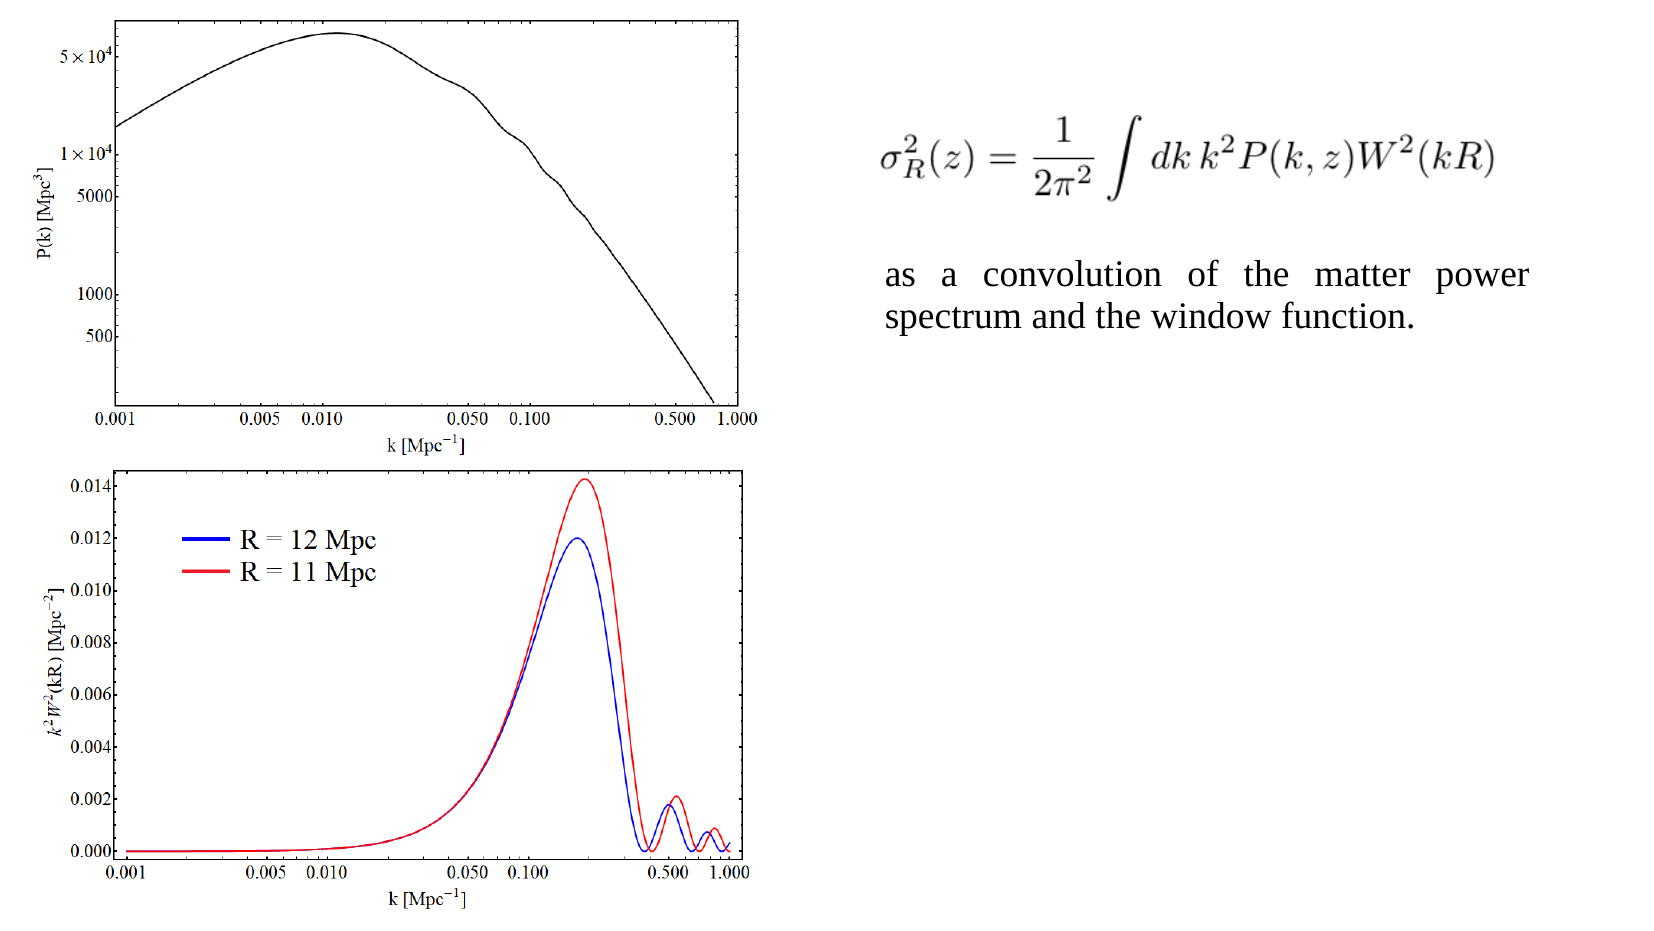

as a convolution of the matter power spectrum and the window function.